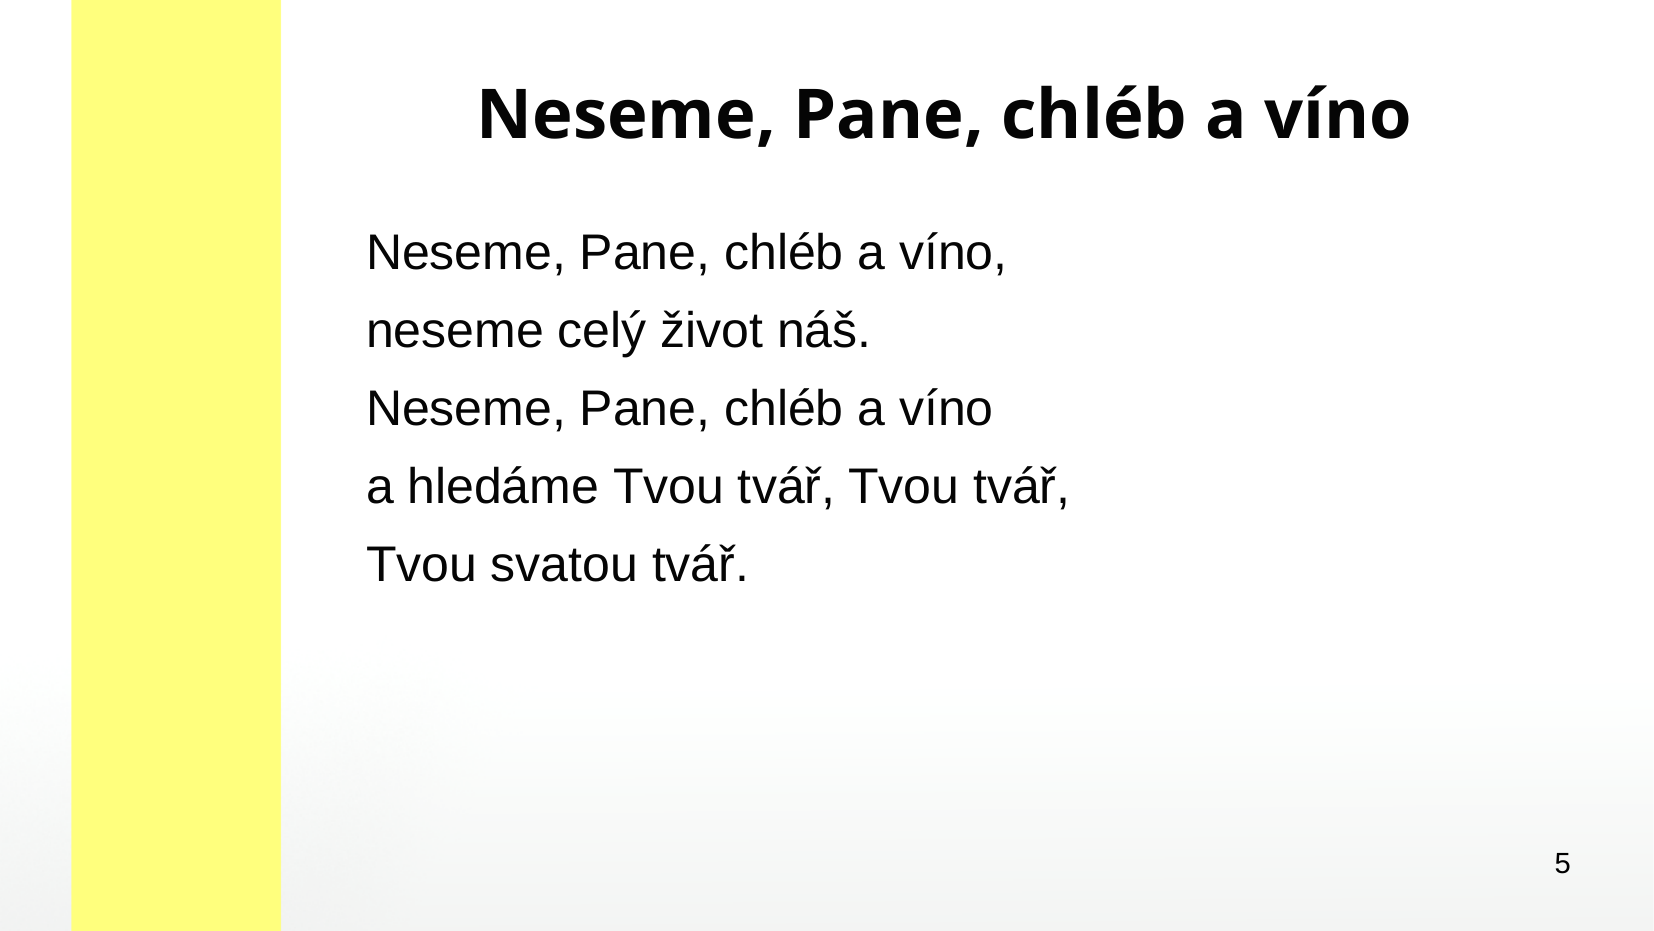

# Neseme, Pane, chléb a víno
Neseme, Pane, chléb a víno,
neseme celý život náš.
Neseme, Pane, chléb a víno
a hledáme Tvou tvář, Tvou tvář,
Tvou svatou tvář.
5